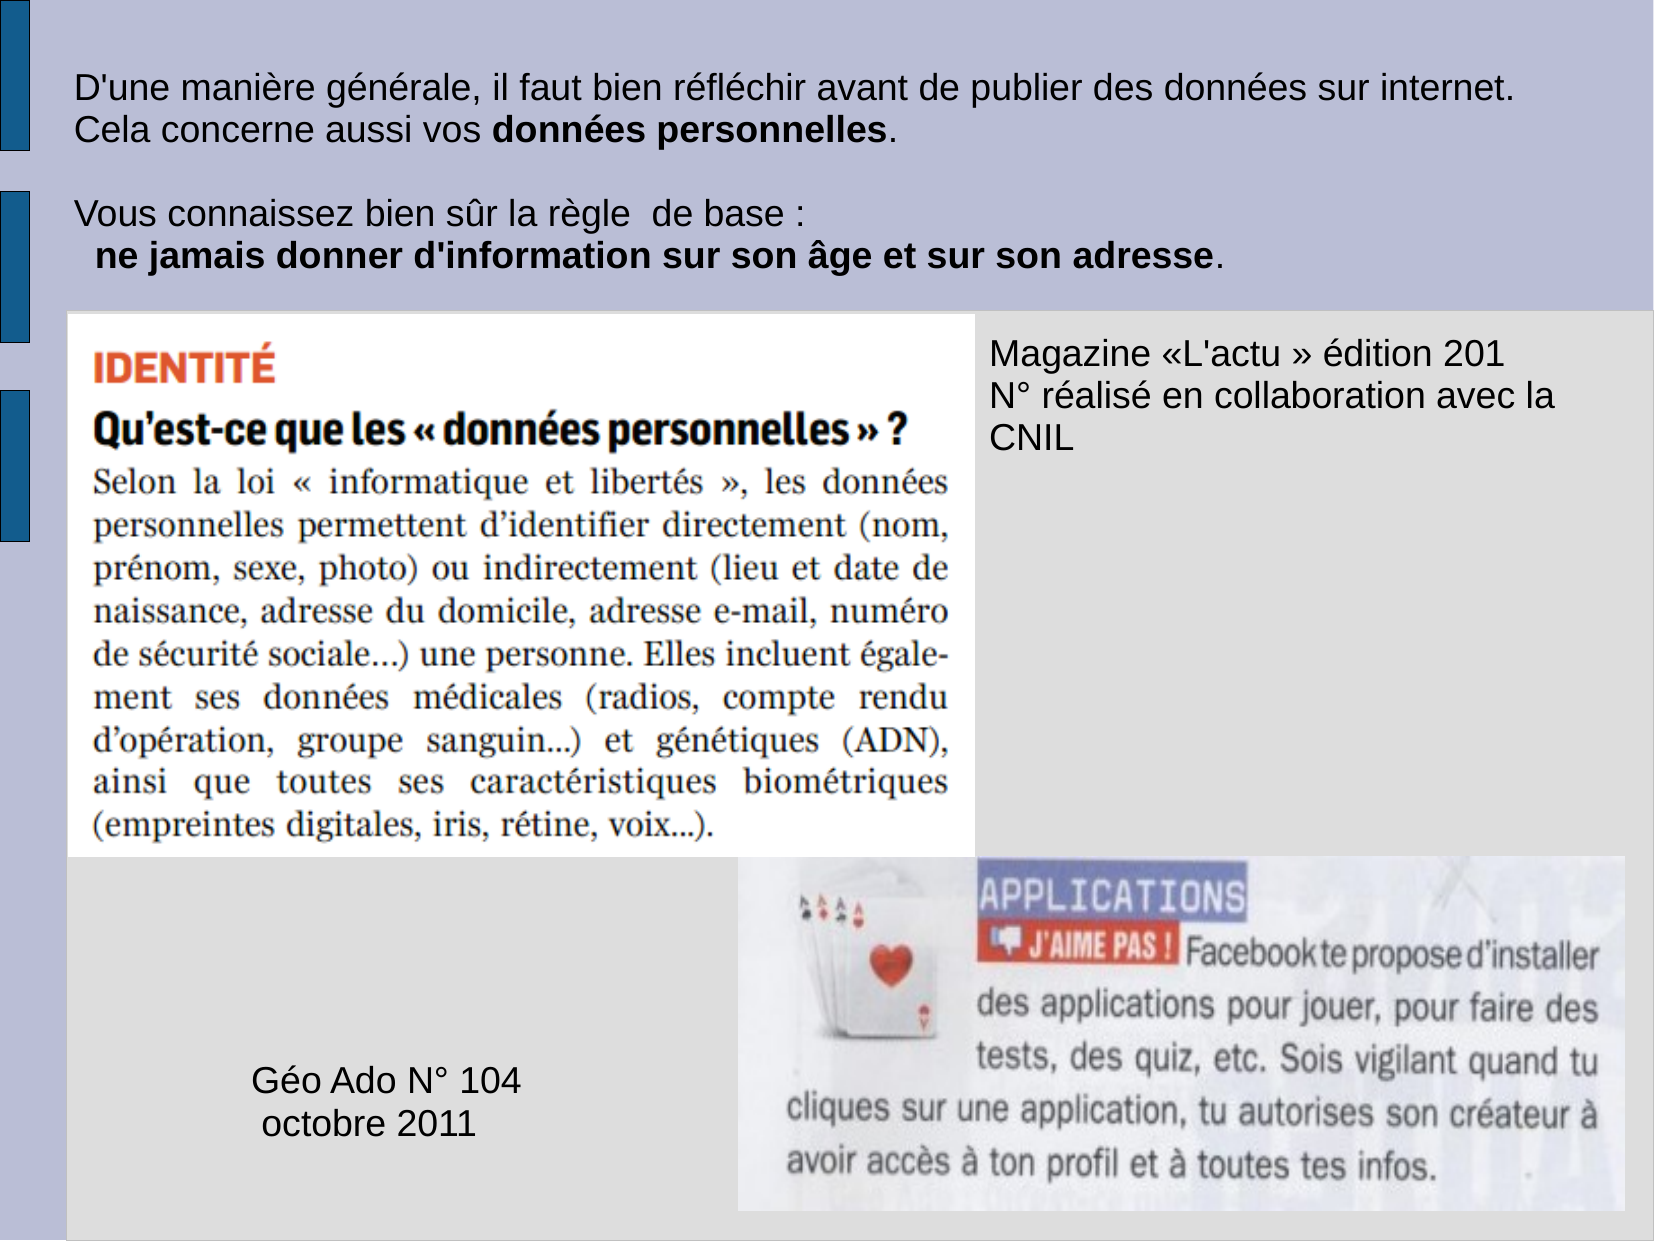

D'une manière générale, il faut bien réfléchir avant de publier des données sur internet. Cela concerne aussi vos données personnelles.
Vous connaissez bien sûr la règle de base :
 ne jamais donner d'information sur son âge et sur son adresse.
Magazine «L'actu » édition 201
N° réalisé en collaboration avec la CNIL
Géo Ado N° 104
 octobre 2011